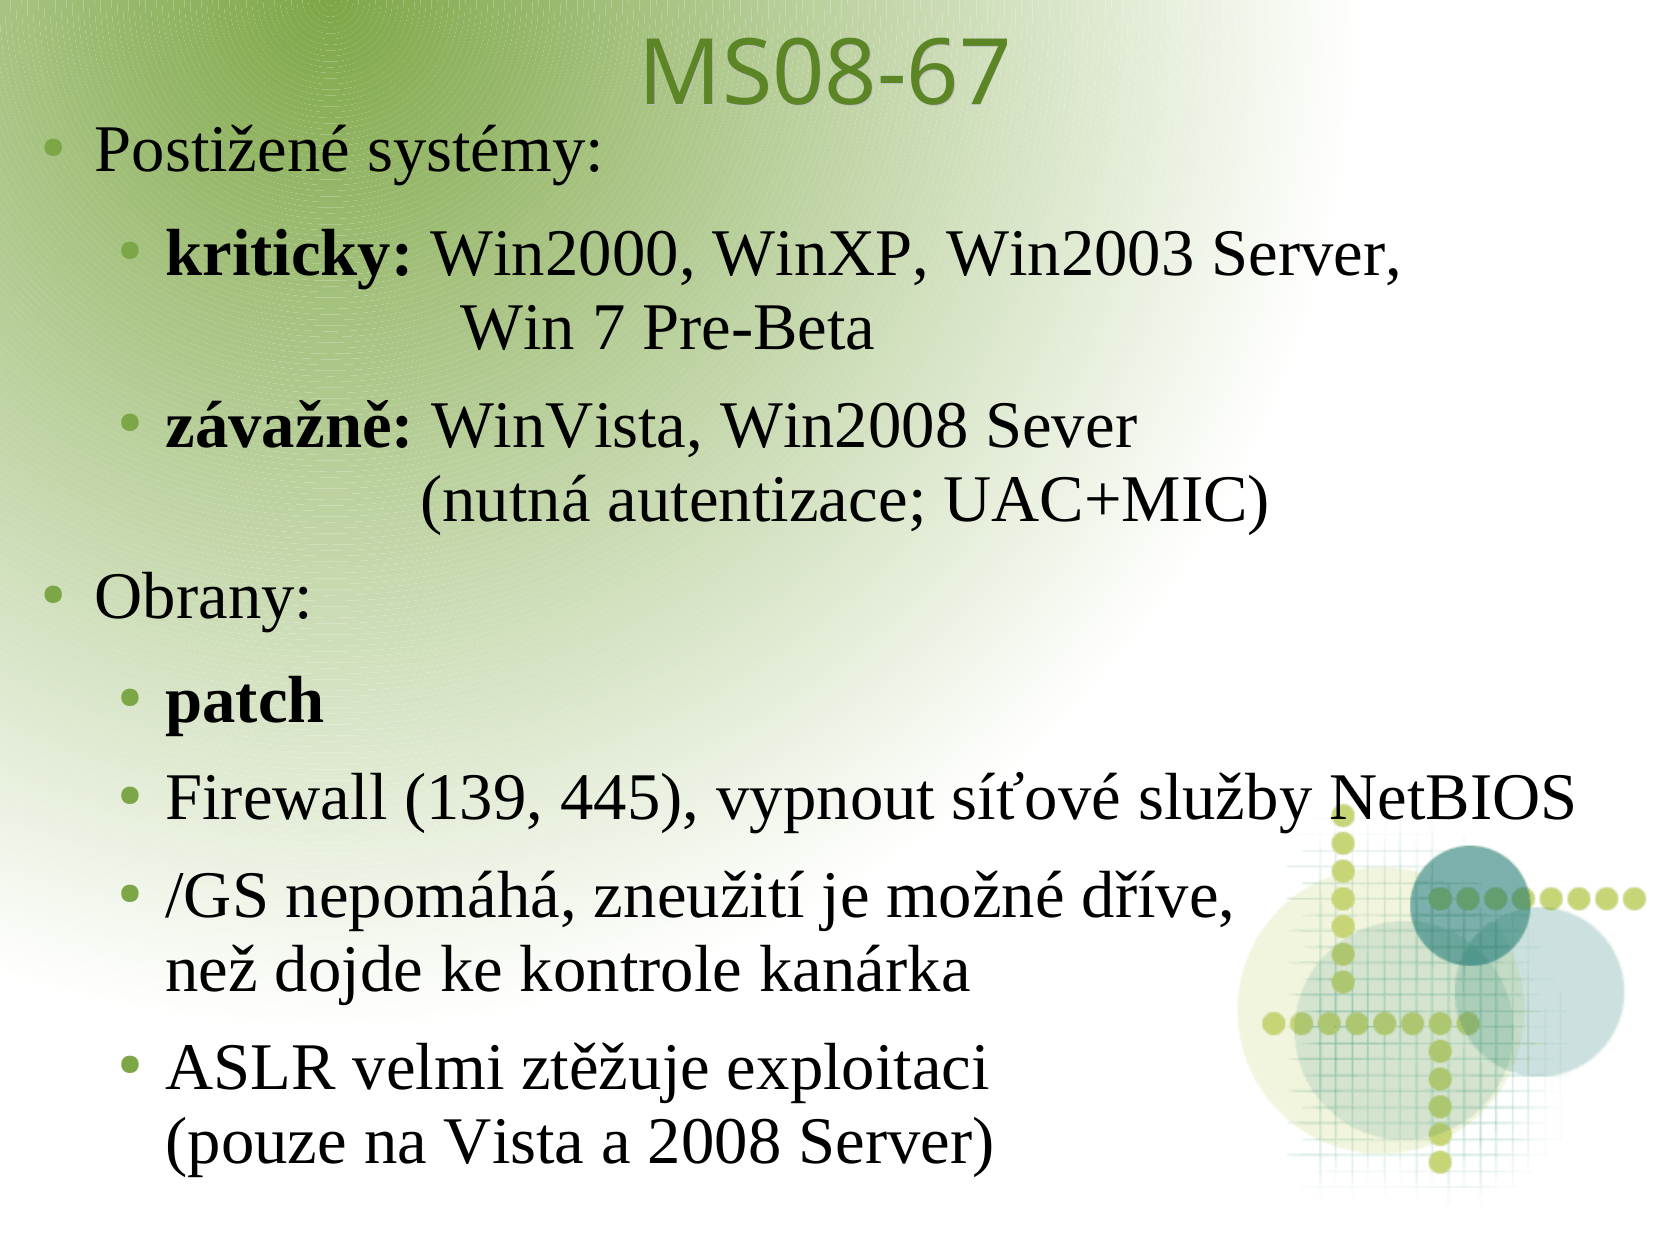

# MS08-67
Postižené systémy:
kriticky: Win2000, WinXP, Win2003 Server,
				Win 7 Pre-Beta
závažně: WinVista, Win2008 Sever
			 (nutná autentizace; UAC+MIC)
Obrany:
patch
Firewall (139, 445), vypnout síťové služby NetBIOS
/GS nepomáhá, zneužití je možné dříve,
než dojde ke kontrole kanárka
ASLR velmi ztěžuje exploitaci
(pouze na Vista a 2008 Server)